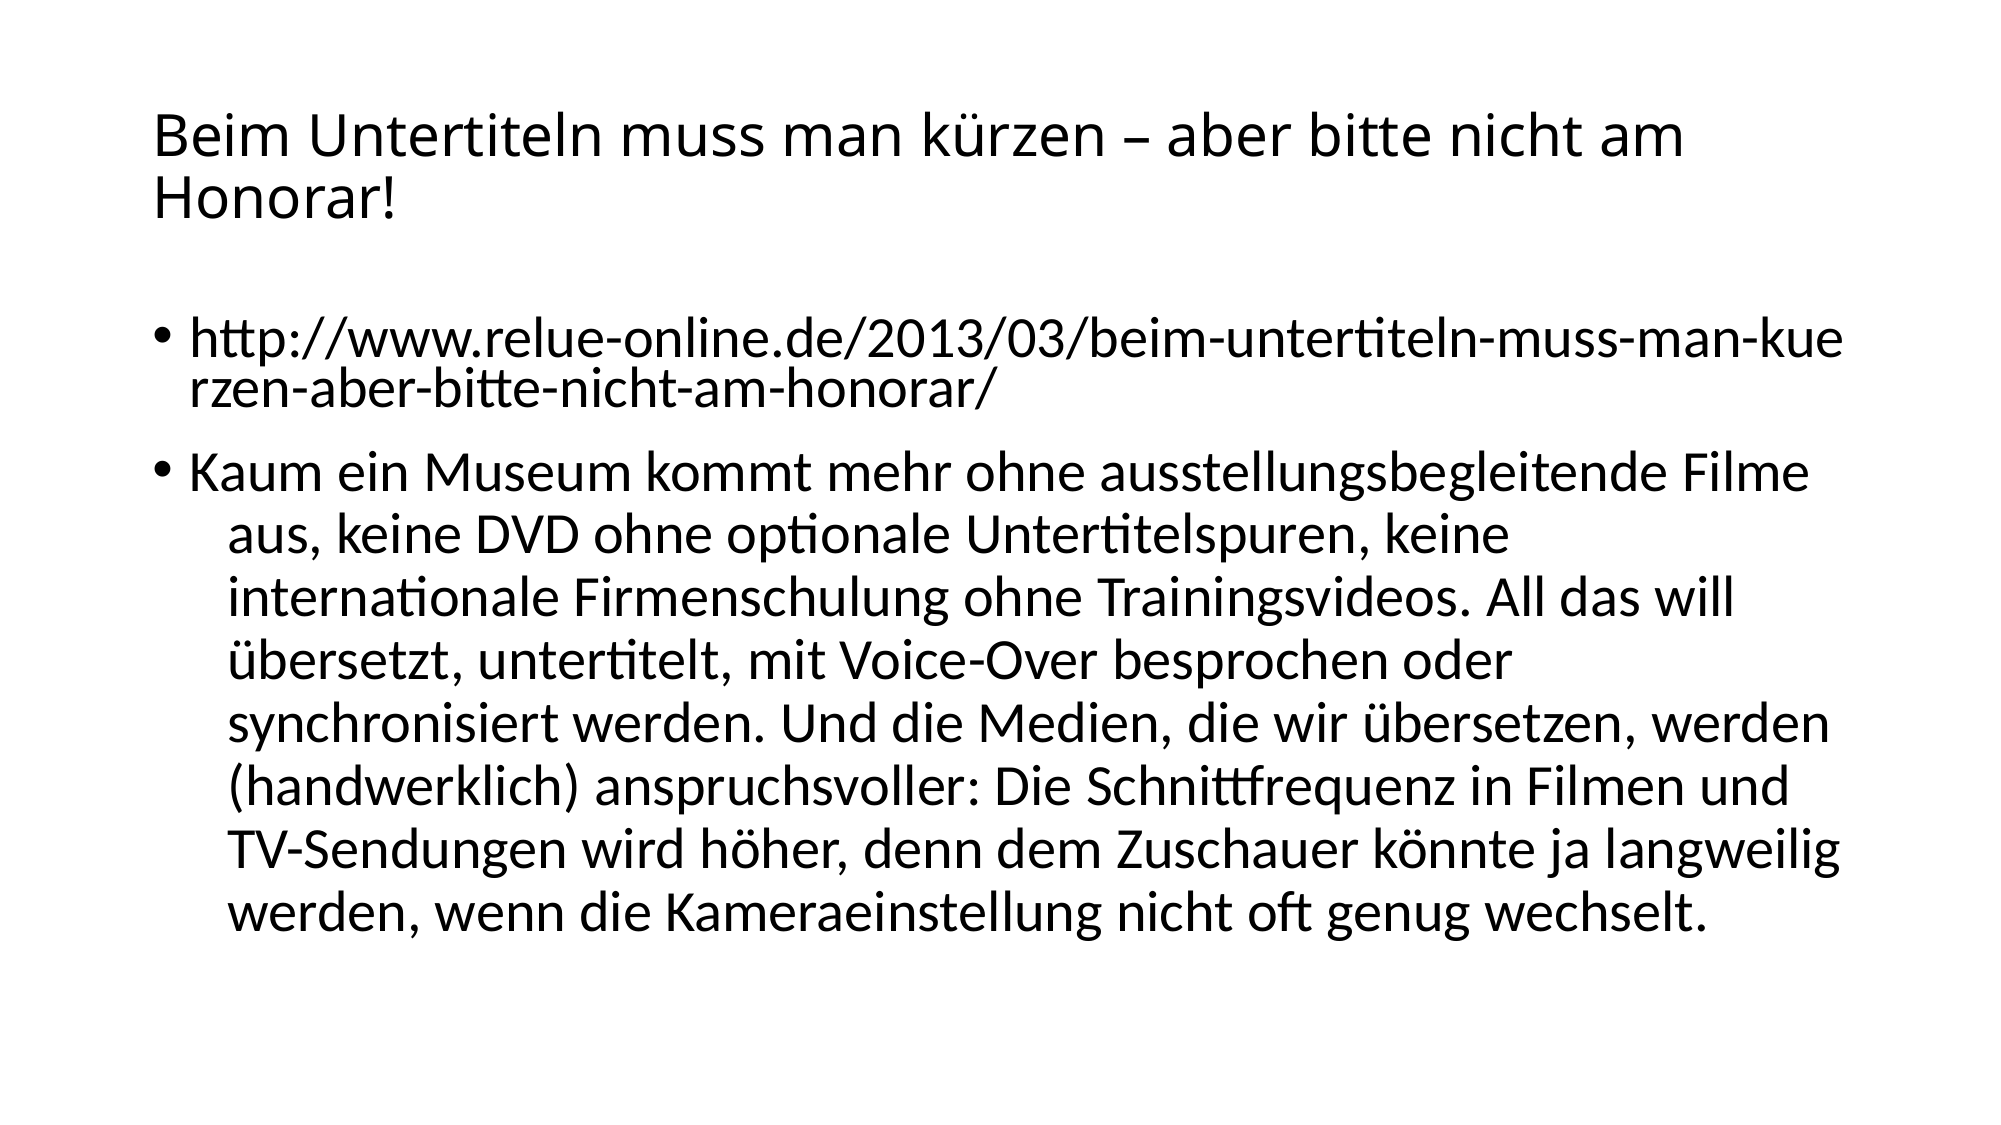

# Beim Untertiteln muss man kürzen – aber bitte nicht am Honorar!
http://www.relue-online.de/2013/03/beim-untertiteln-muss-man-kuerzen-aber-bitte-nicht-am-honorar/
Kaum ein Museum kommt mehr ohne ausstellungsbegleitende Filme aus, keine DVD ohne optionale Untertitelspuren, keine internationale Firmenschulung ohne Trainingsvideos. All das will übersetzt, untertitelt, mit Voice-Over besprochen oder synchronisiert werden. Und die Medien, die wir übersetzen, werden (handwerklich) anspruchsvoller: Die Schnittfrequenz in Filmen und TV-Sendungen wird höher, denn dem Zuschauer könnte ja langweilig werden, wenn die Kameraeinstellung nicht oft genug wechselt.